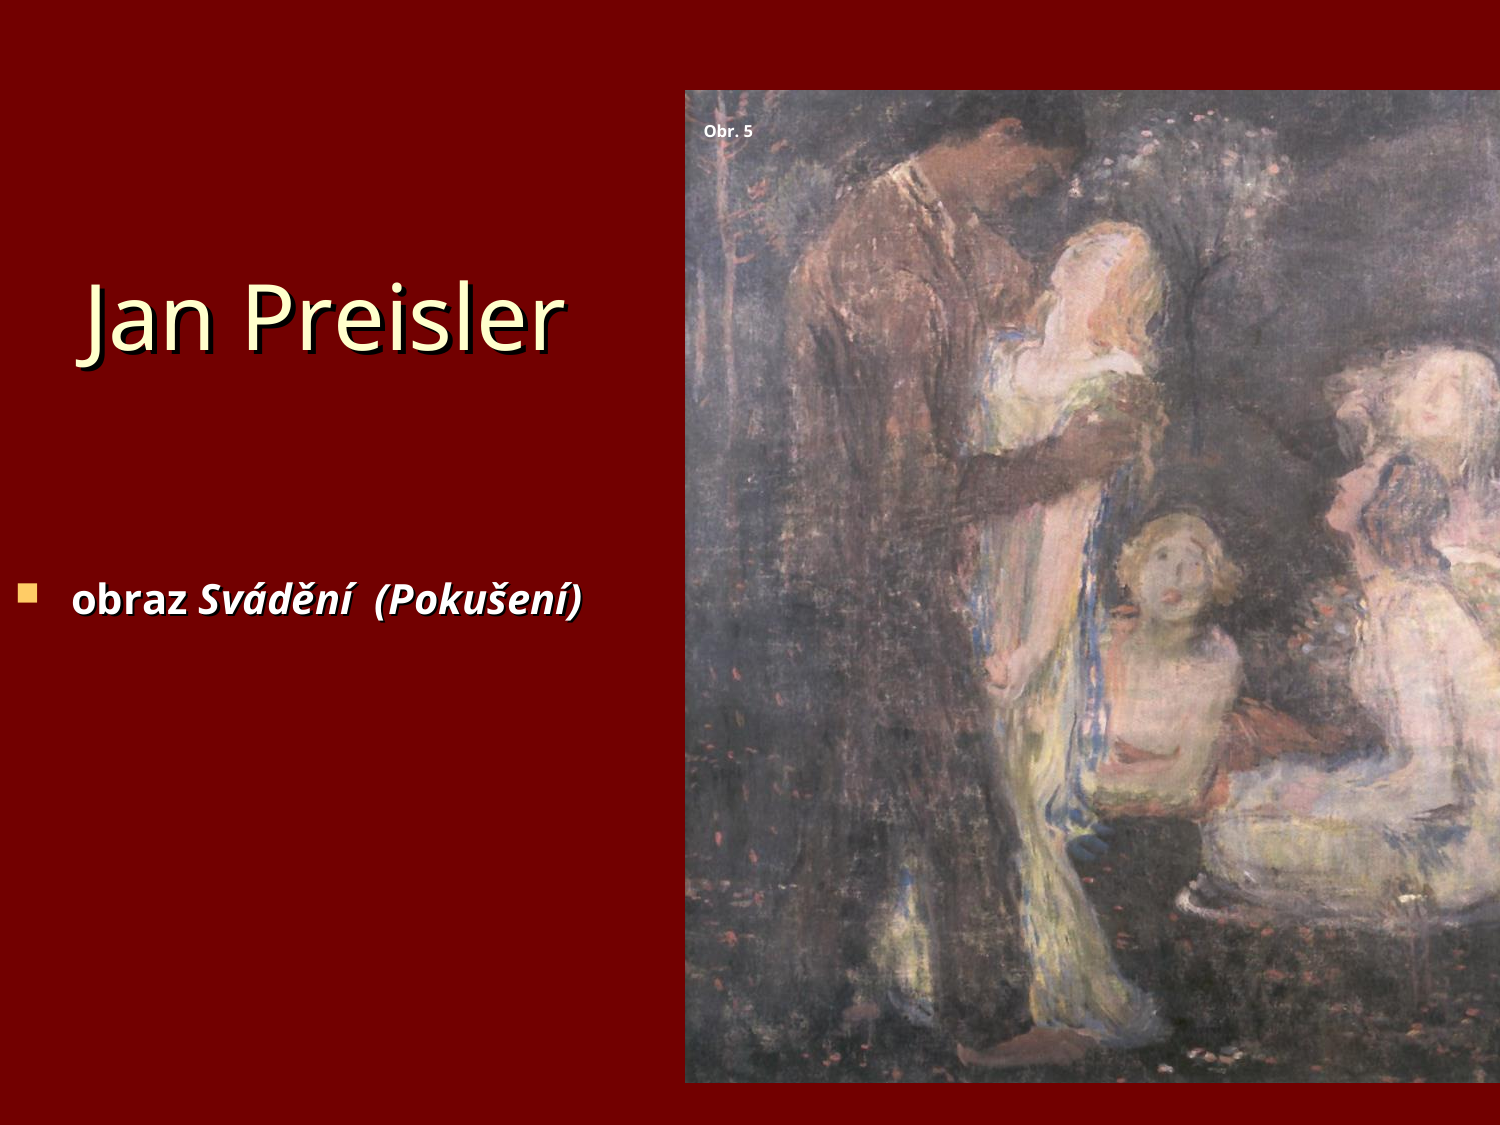

Obr. 5
# Jan Preisler
obraz Svádění (Pokušení)